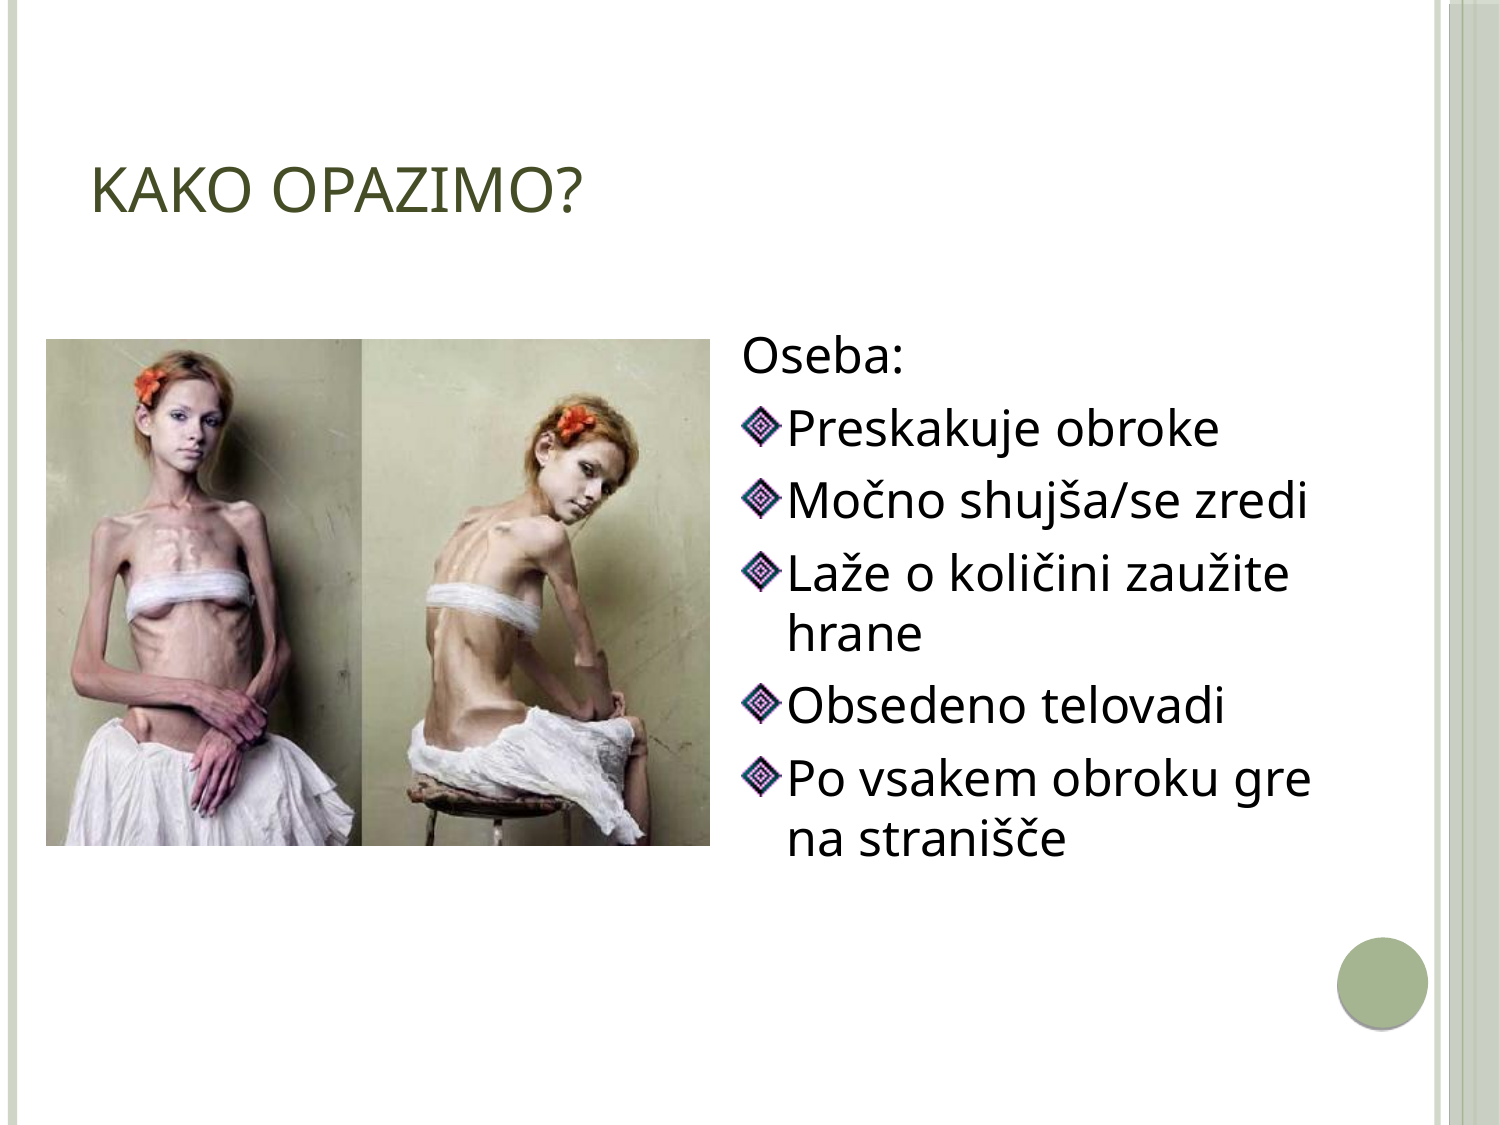

# Kako opazimo?
Oseba:
Preskakuje obroke
Močno shujša/se zredi
Laže o količini zaužite hrane
Obsedeno telovadi
Po vsakem obroku gre na stranišče